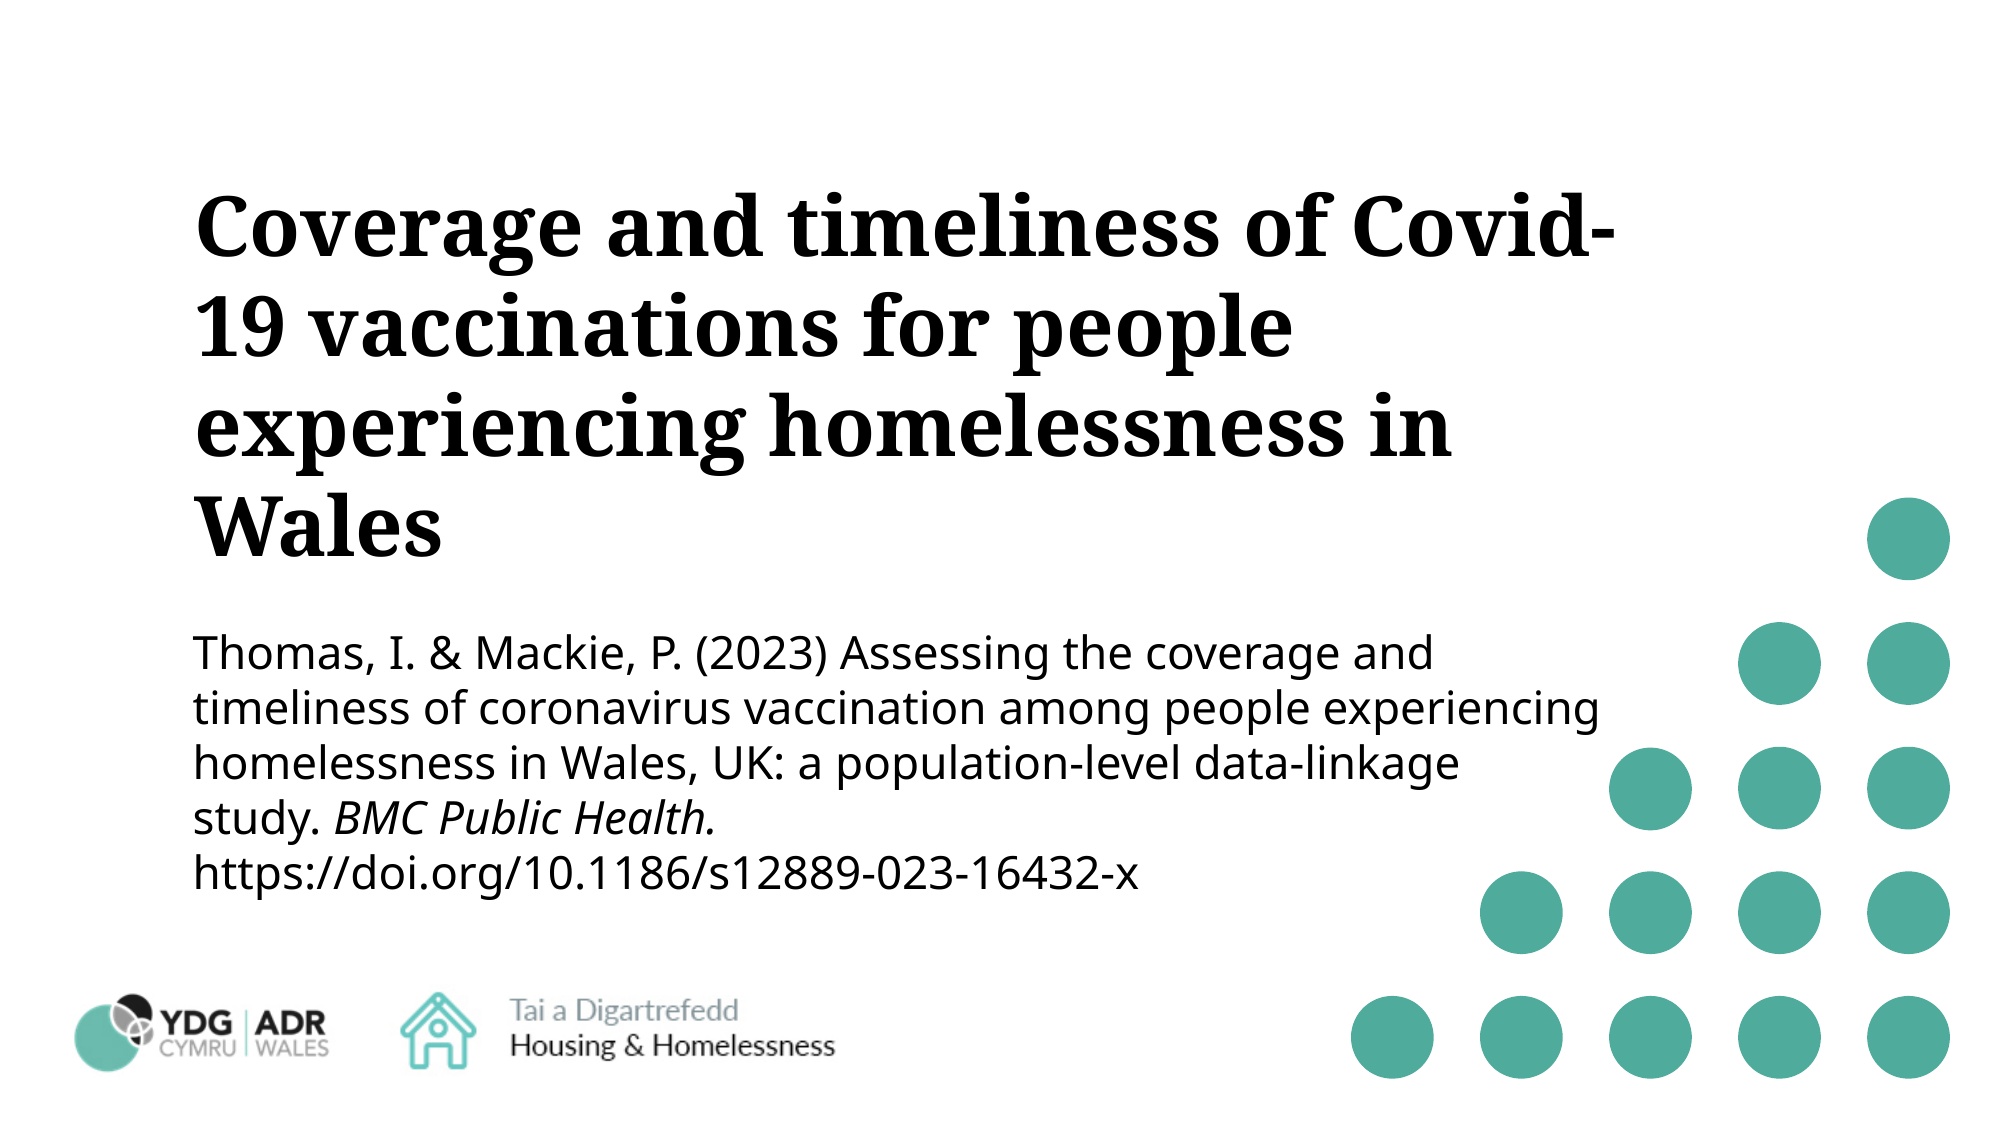

Coverage and timeliness of Covid-19 vaccinations for people experiencing homelessness in Wales
Thomas, I. & Mackie, P. (2023) Assessing the coverage and timeliness of coronavirus vaccination among people experiencing homelessness in Wales, UK: a population-level data-linkage study. BMC Public Health. https://doi.org/10.1186/s12889-023-16432-x